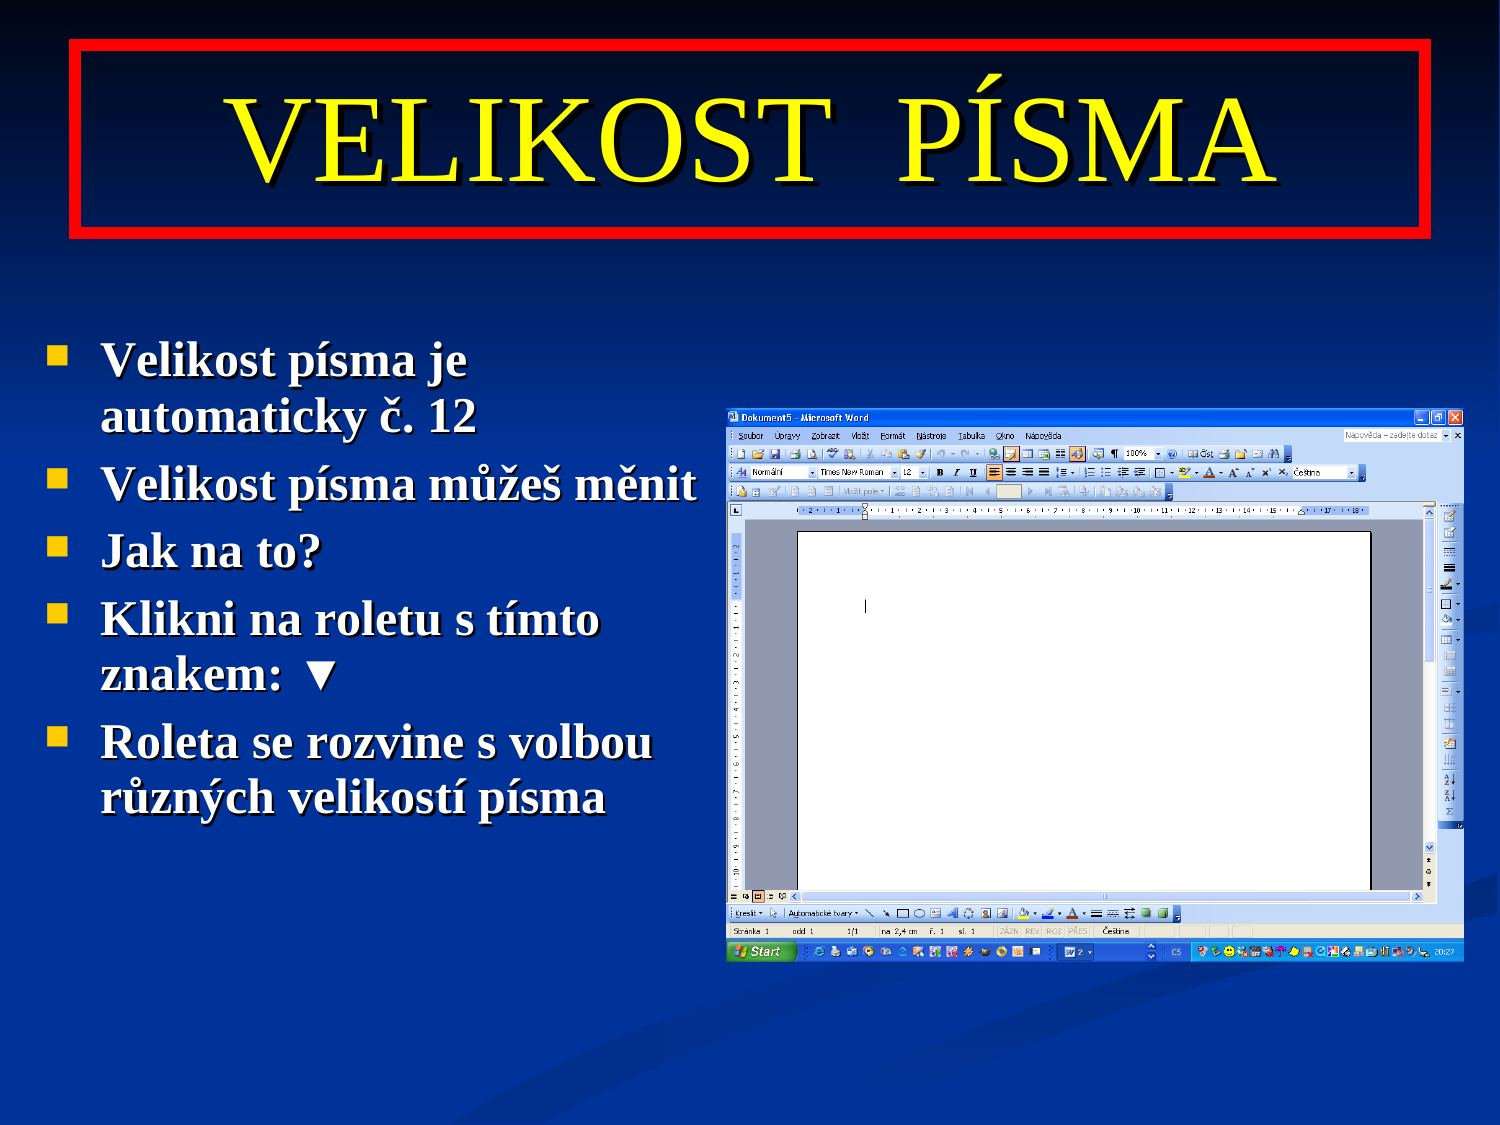

# VELIKOST PÍSMA
Velikost písma je automaticky č. 12
Velikost písma můžeš měnit
Jak na to?
Klikni na roletu s tímto znakem: ▼
Roleta se rozvine s volbou různých velikostí písma